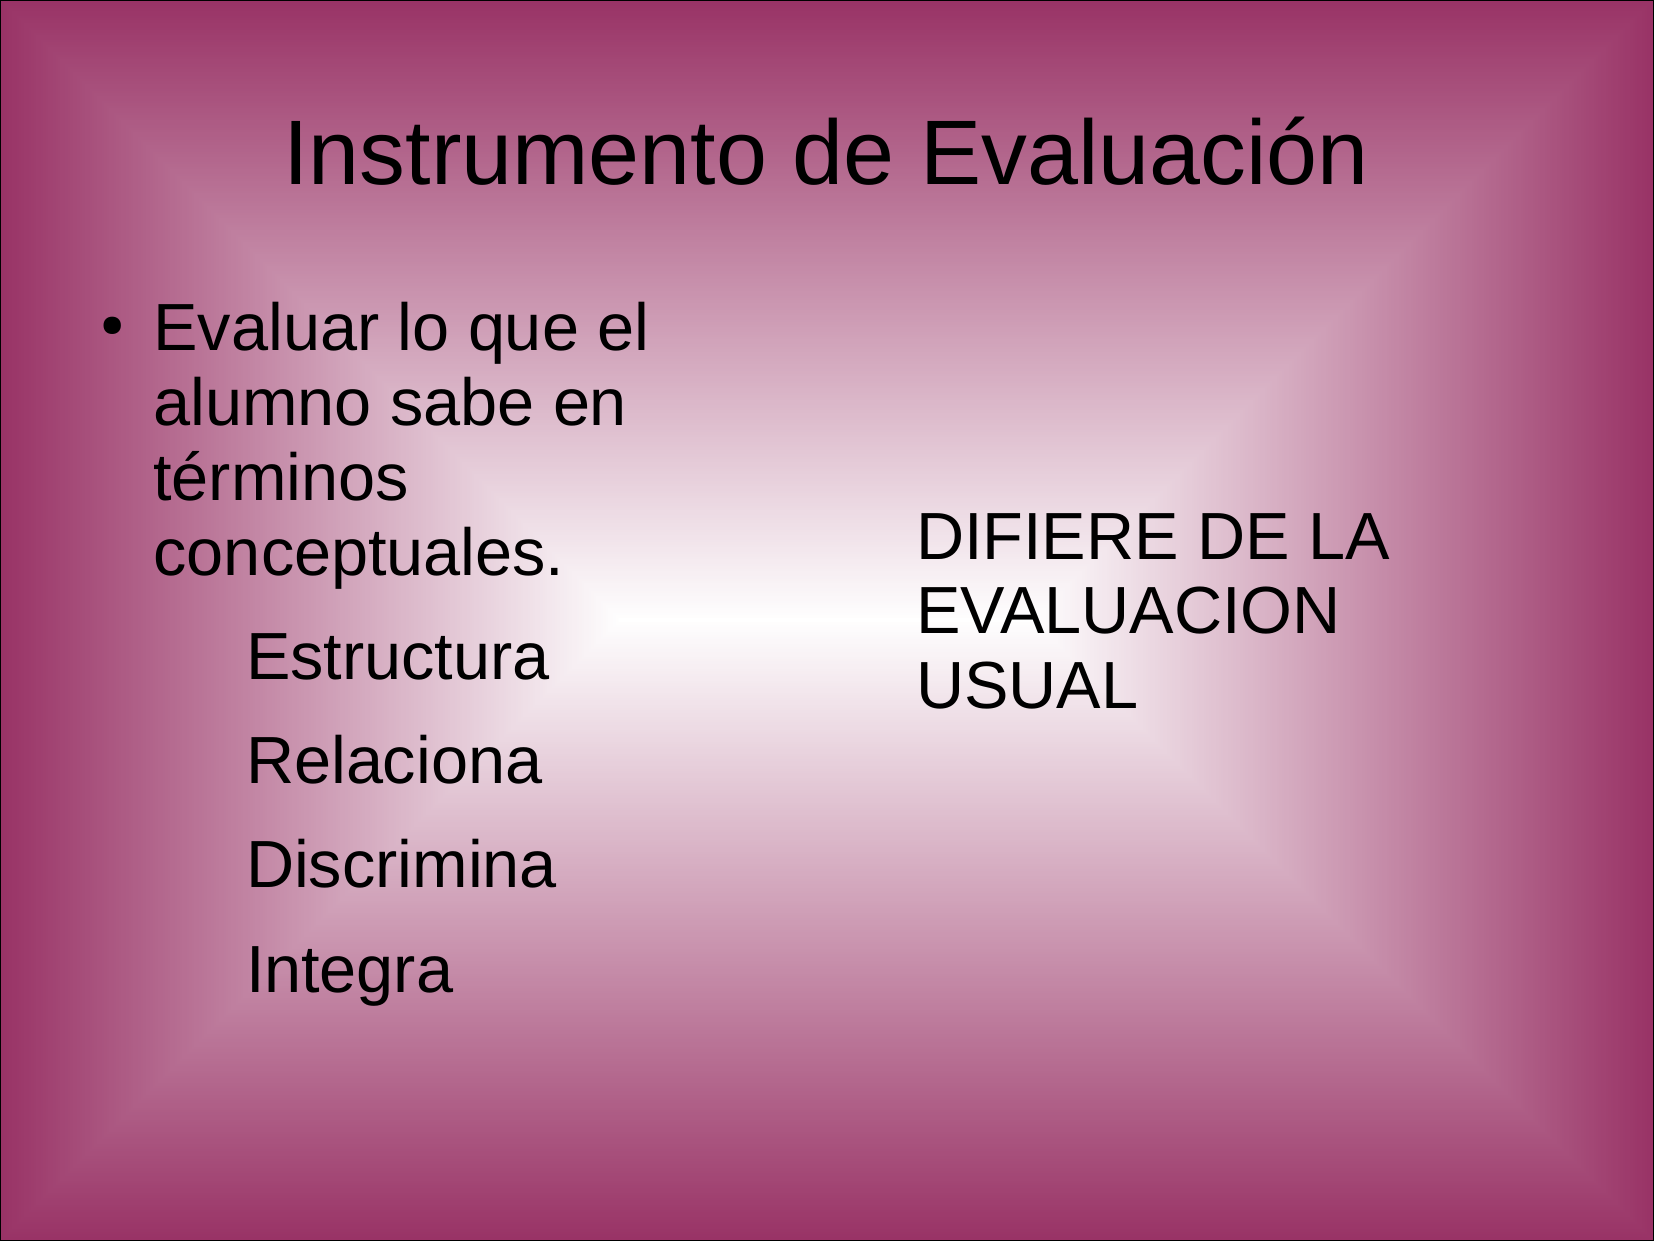

# Instrumento de Evaluación
Evaluar lo que el alumno sabe en términos conceptuales.
 Estructura
 Relaciona
 Discrimina
 Integra
DIFIERE DE LA EVALUACION USUAL